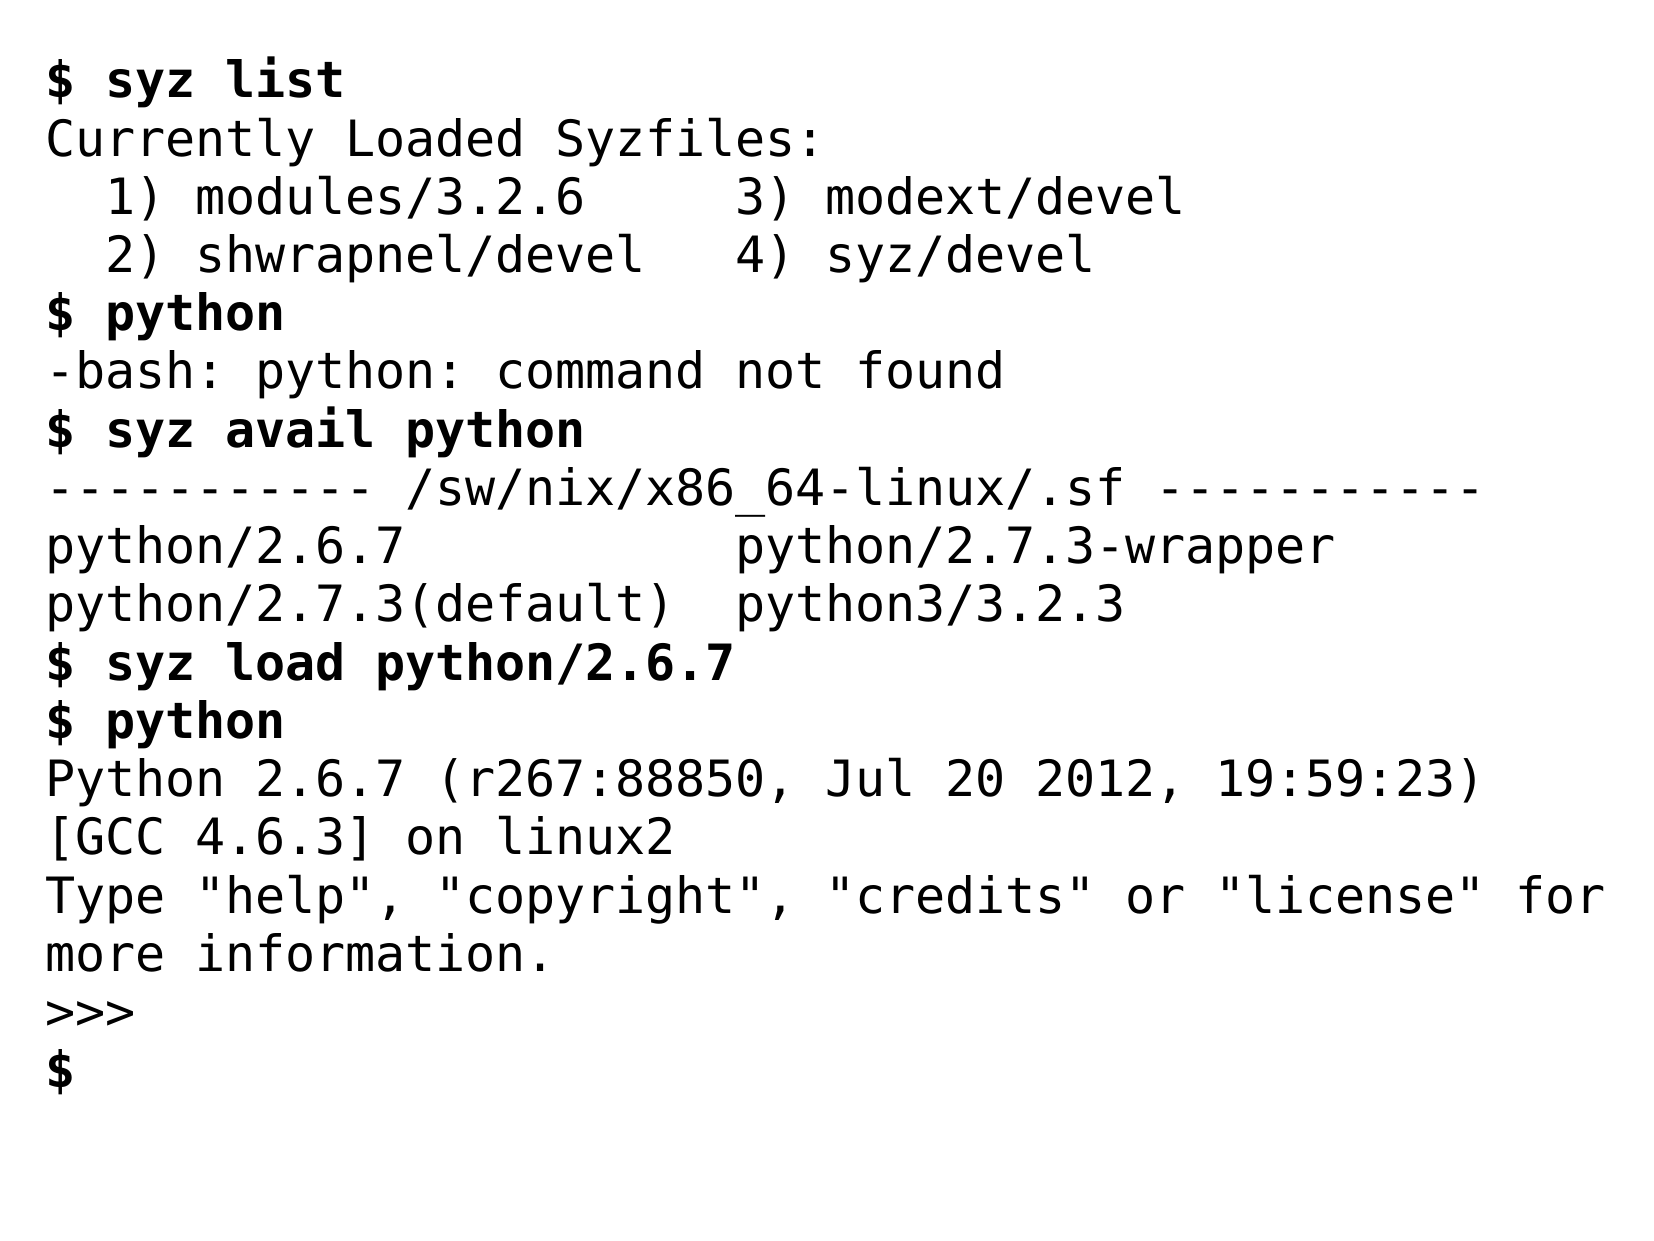

# python Python 2.6.7 (r267:88850, Jul 20 2012, 19:59:23) [GCC 4.6.3] on linux2 Type "help", "copyright", "credits" or "license" for more information. >>> $
$ syz list
Currently Loaded Syzfiles:
 1) modules/3.2.6 3) modext/devel
 2) shwrapnel/devel 4) syz/devel
$
 python
-bash: python: command not found
$
 syz avail python
----------- /sw/nix/x86_64-linux/.sf -----------
python/2.6.7 python/2.7.3-wrapper
python/2.7.3(default) python3/3.2.3
$
 syz load python/2.6.7
$